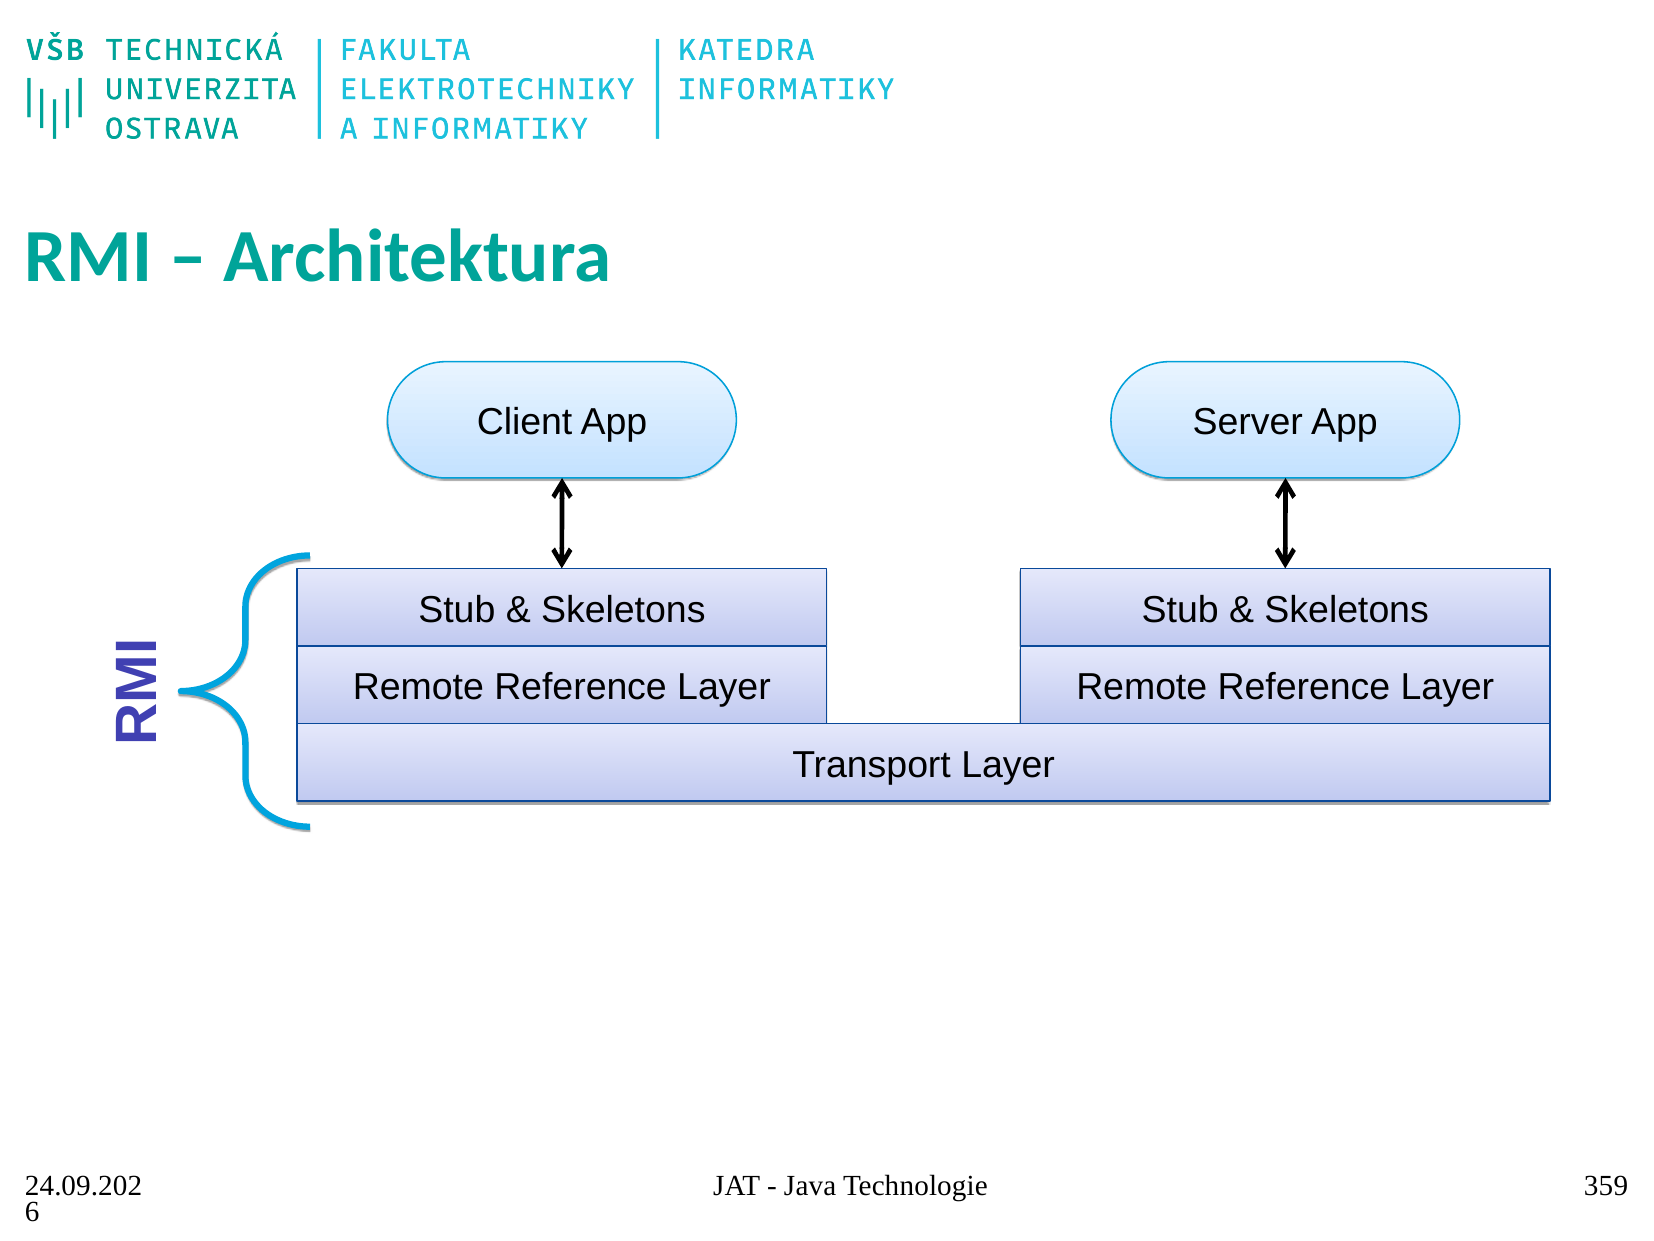

# RMI – Architektura
Client App
Server App
Stub & Skeletons
Stub & Skeletons
RMI
Remote Reference Layer
Remote Reference Layer
Transport Layer
JAT - Java Technologie
359